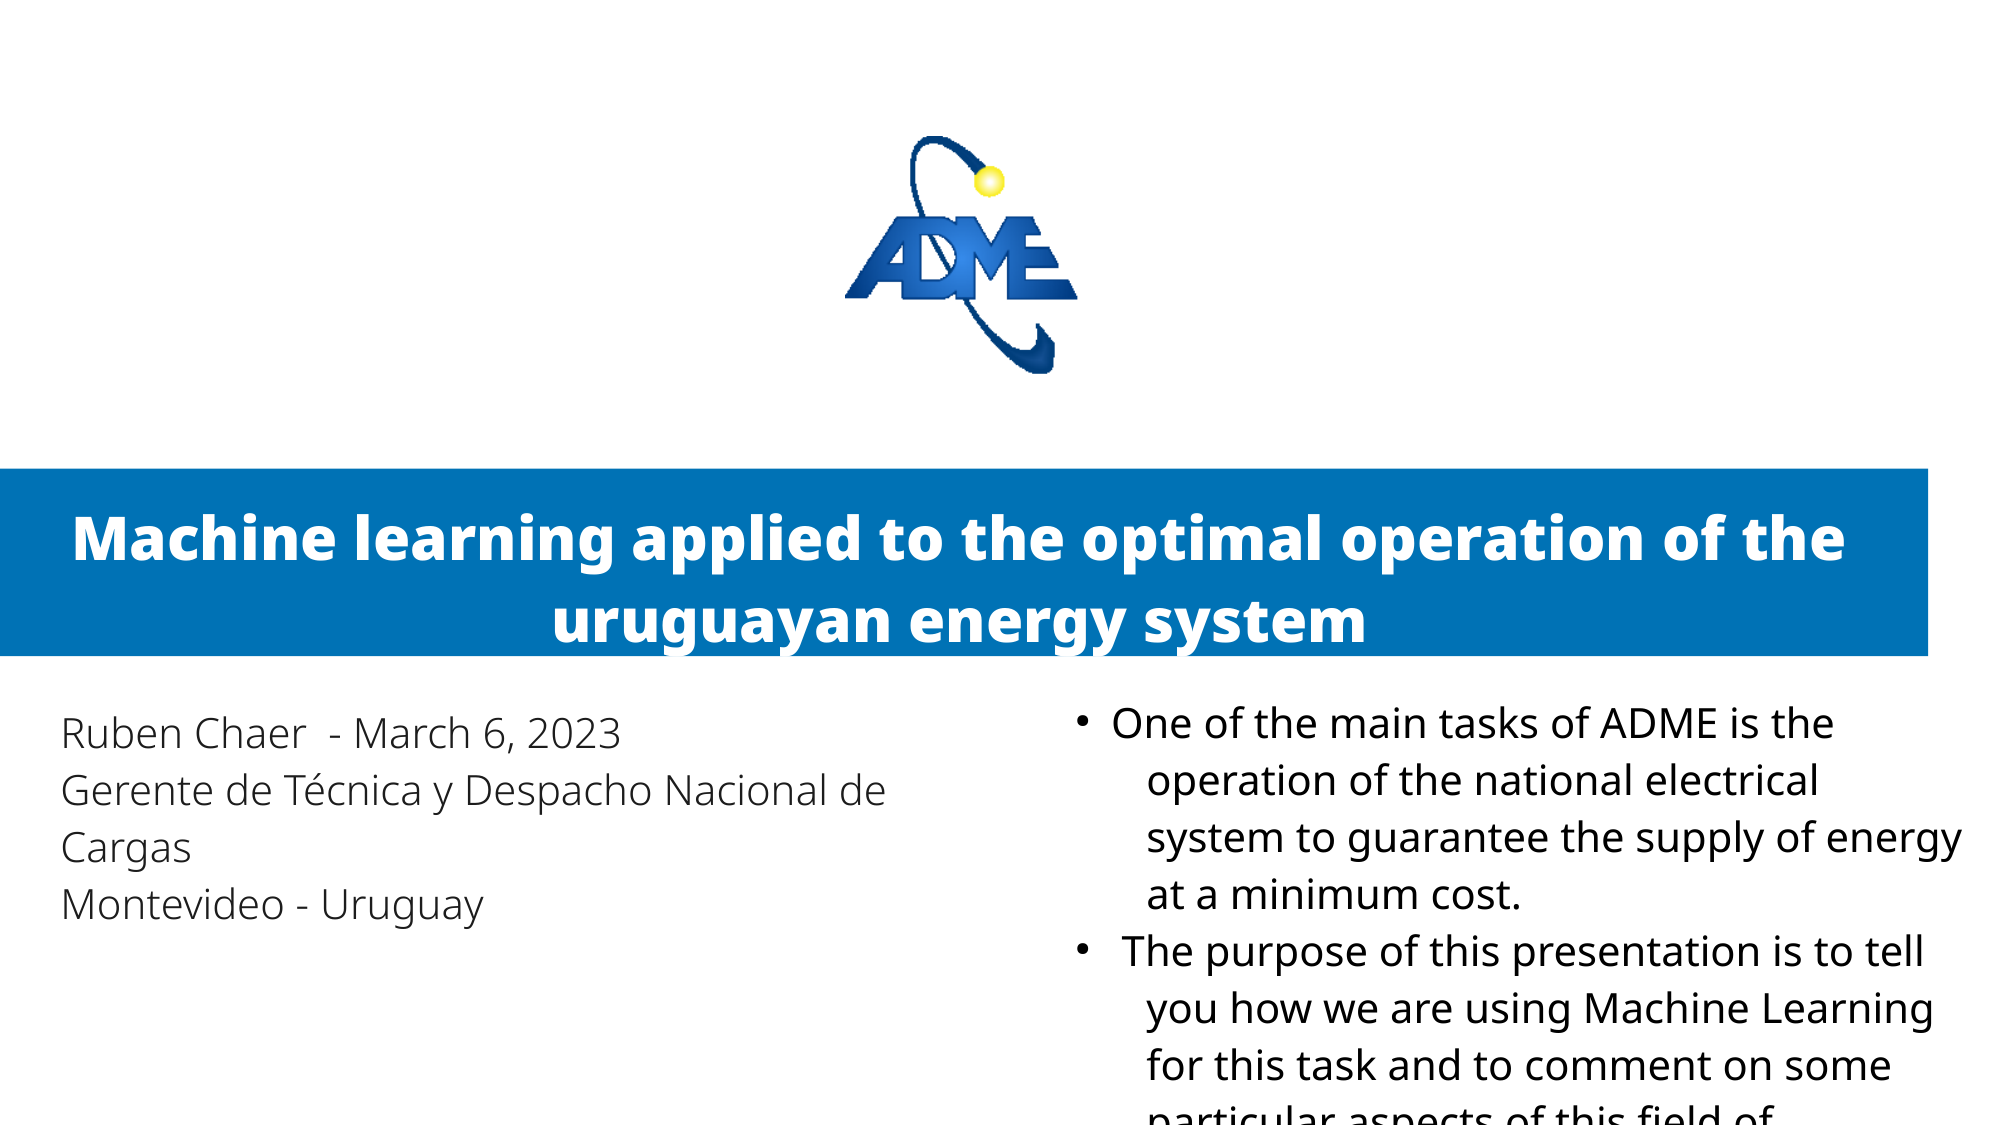

# Machine learning applied to the optimal operation of the uruguayan energy system
One of the main tasks of ADME is the operation of the national electrical system to guarantee the supply of energy at a minimum cost.
 The purpose of this presentation is to tell you how we are using Machine Learning for this task and to comment on some particular aspects of this field of application.
Ruben Chaer - March 6, 2023
Gerente de Técnica y Despacho Nacional de Cargas
Montevideo - Uruguay